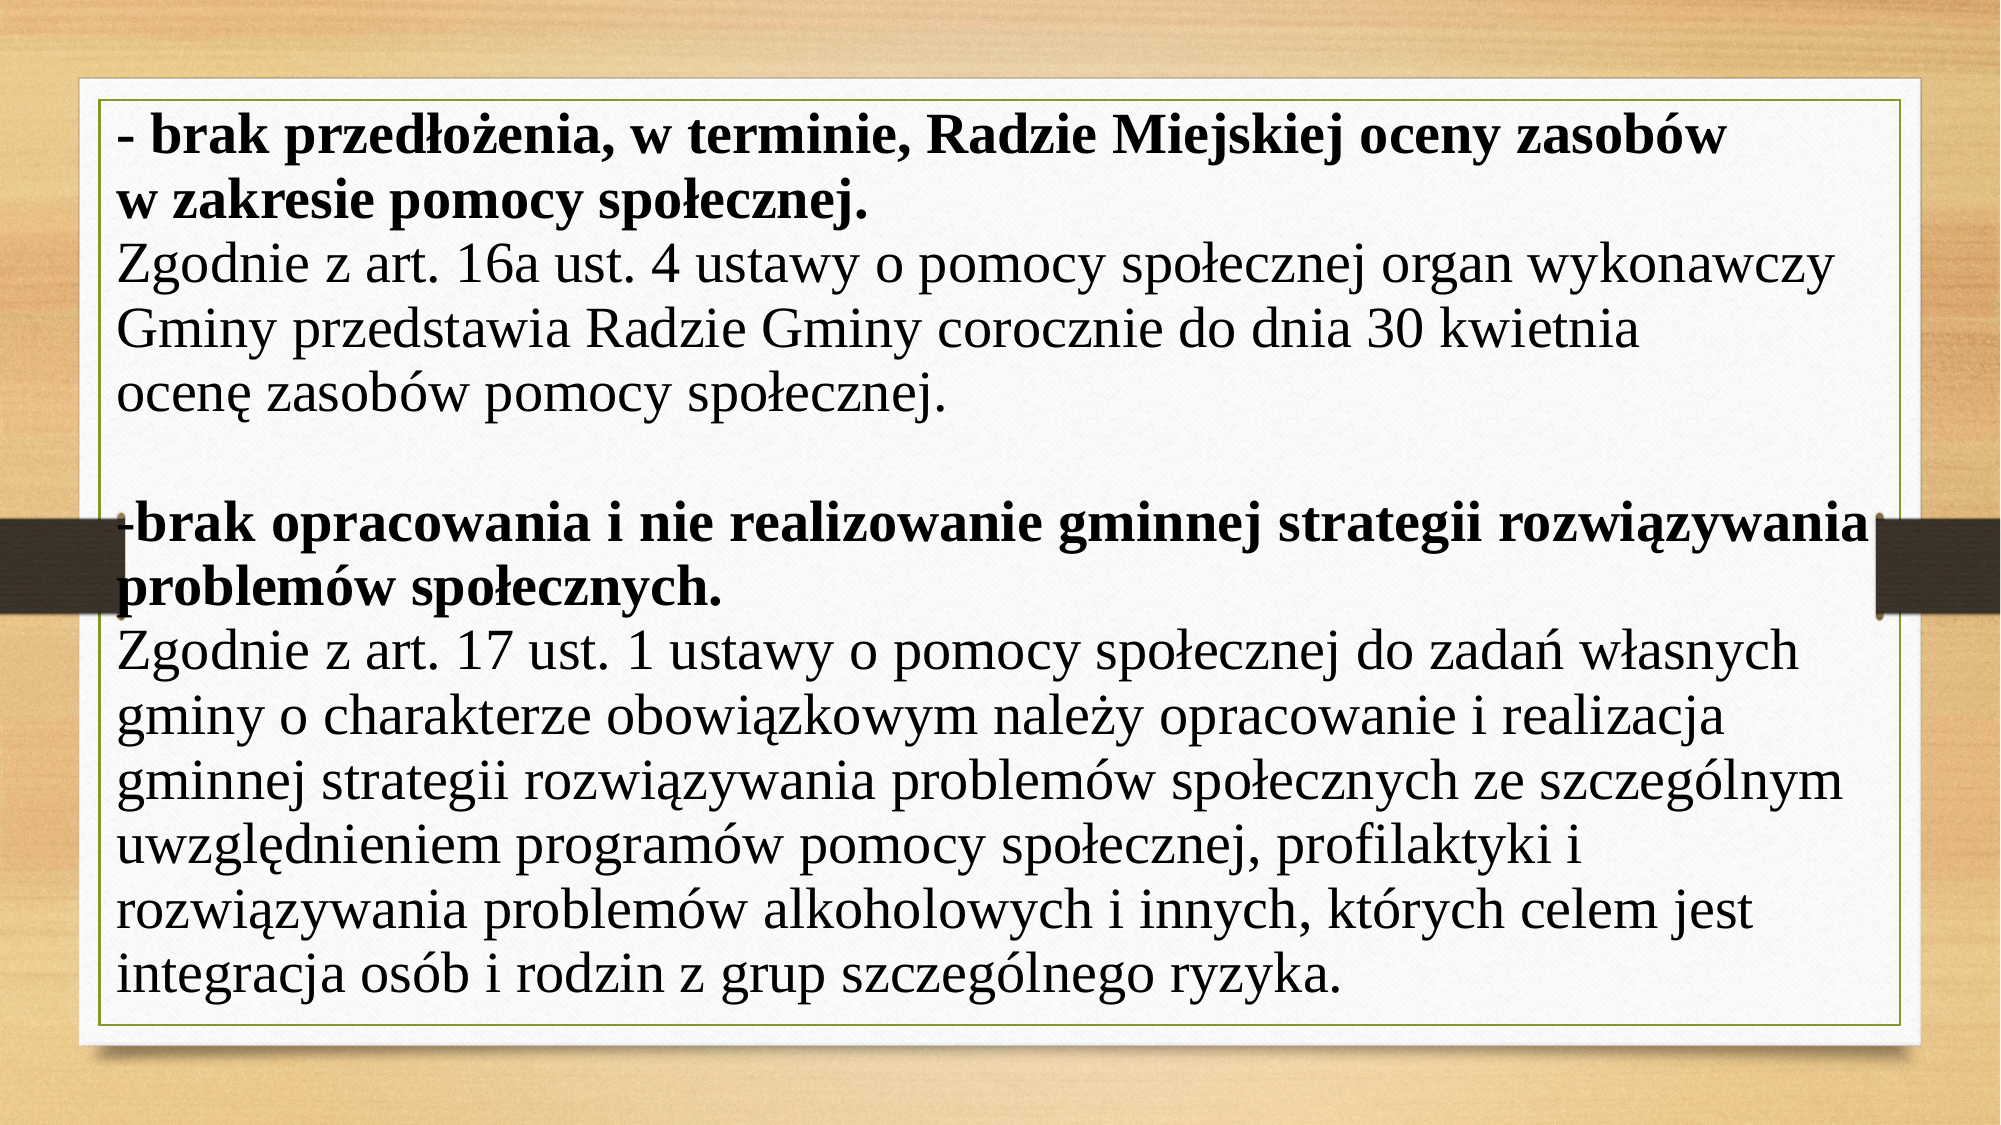

- brak przedłożenia, w terminie, Radzie Miejskiej oceny zasobów
w zakresie pomocy społecznej.
Zgodnie z art. 16a ust. 4 ustawy o pomocy społecznej organ wykonawczy
Gminy przedstawia Radzie Gminy corocznie do dnia 30 kwietnia
ocenę zasobów pomocy społecznej.
-brak opracowania i nie realizowanie gminnej strategii rozwiązywania
problemów społecznych.
Zgodnie z art. 17 ust. 1 ustawy o pomocy społecznej do zadań własnych
gminy o charakterze obowiązkowym należy opracowanie i realizacja
gminnej strategii rozwiązywania problemów społecznych ze szczególnym
uwzględnieniem programów pomocy społecznej, profilaktyki i
rozwiązywania problemów alkoholowych i innych, których celem jest
integracja osób i rodzin z grup szczególnego ryzyka.